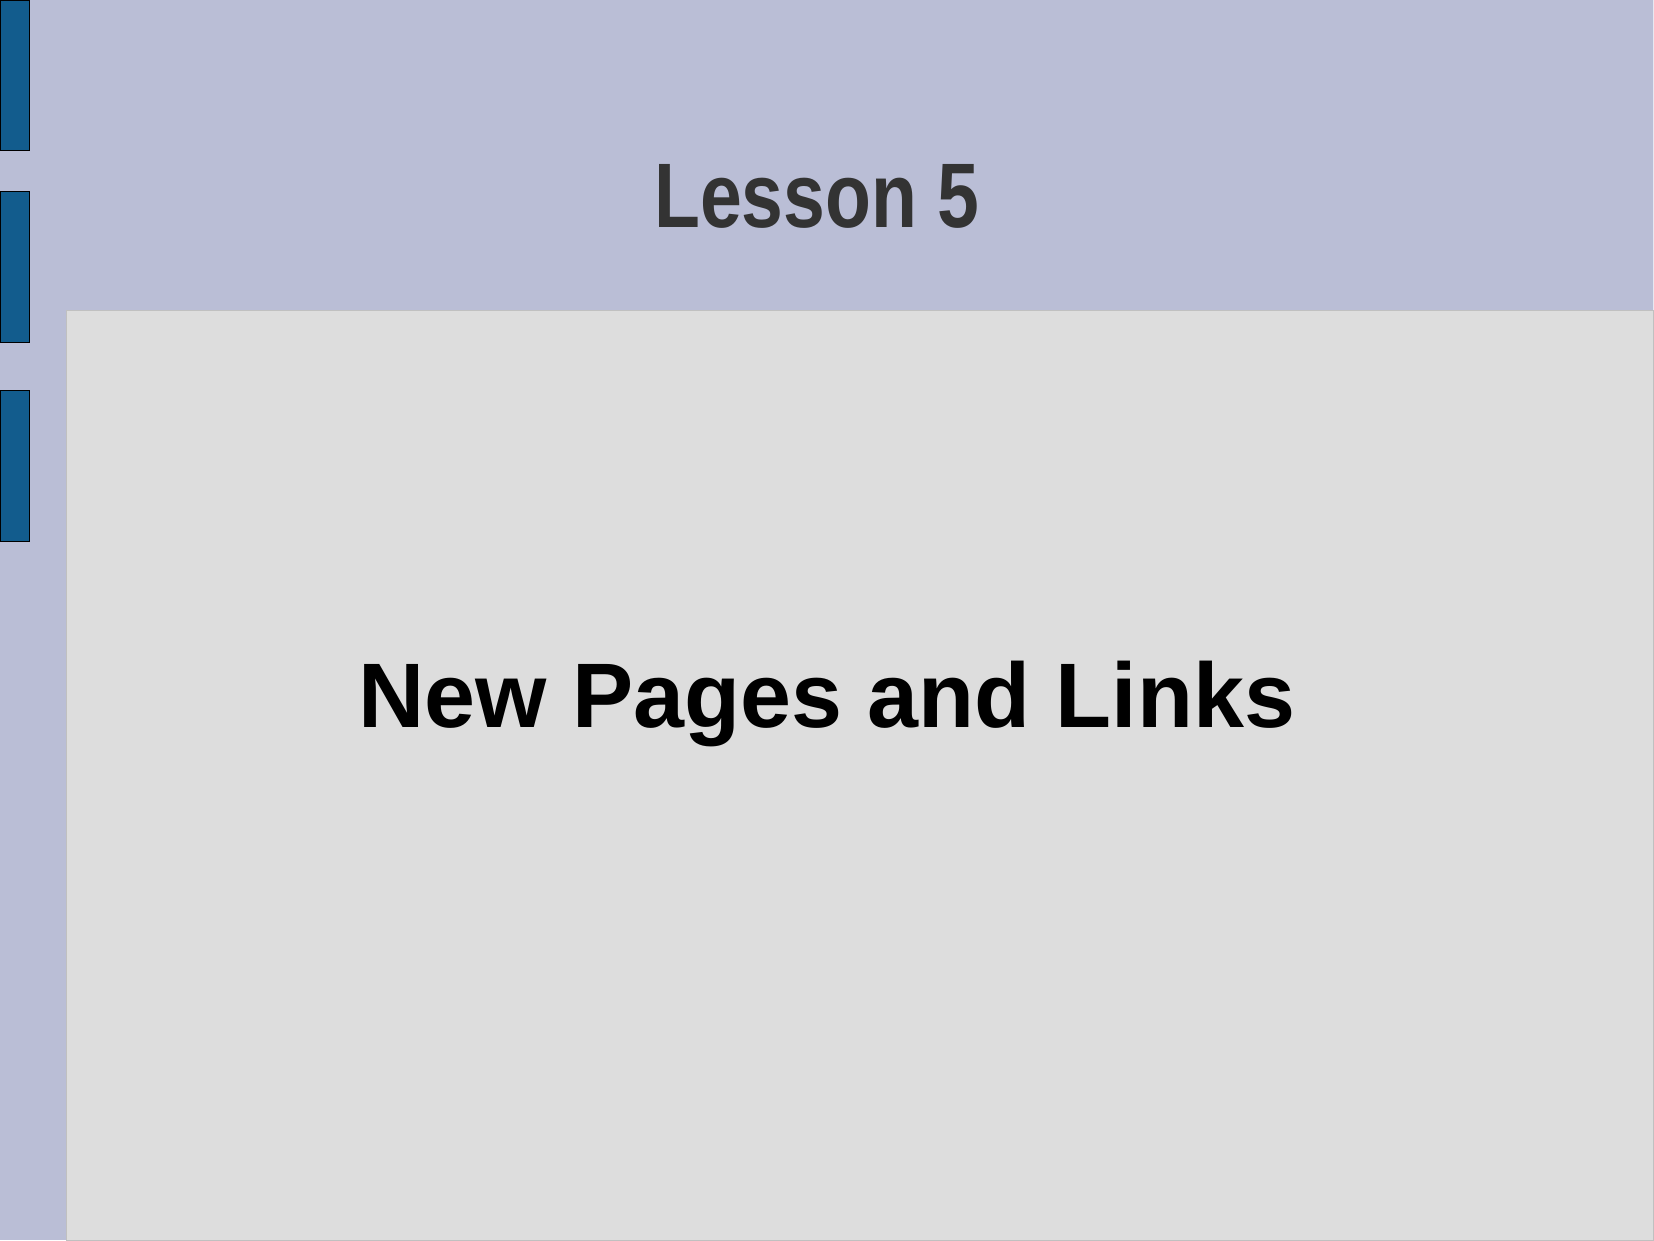

# Lesson 5
New Pages and Links